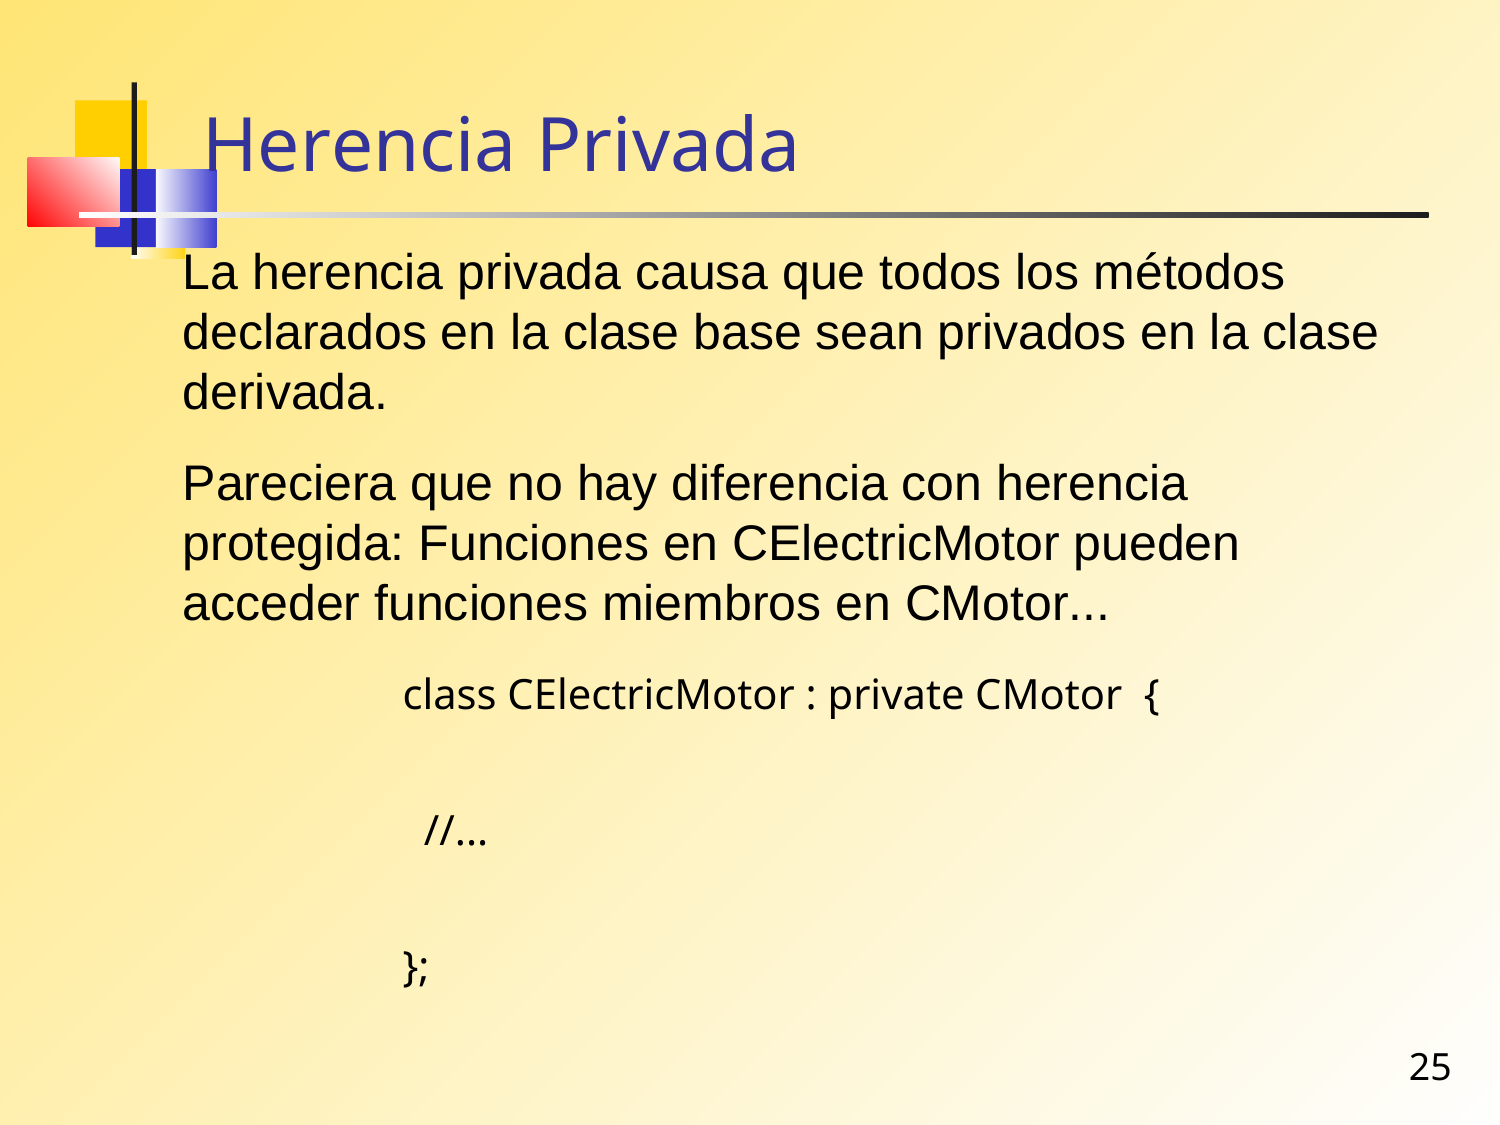

# Herencia Privada
La herencia privada causa que todos los métodos declarados en la clase base sean privados en la clase derivada.
Pareciera que no hay diferencia con herencia protegida: Funciones en CElectricMotor pueden acceder funciones miembros en CMotor...
class CElectricMotor : private CMotor {
 //...
};
25